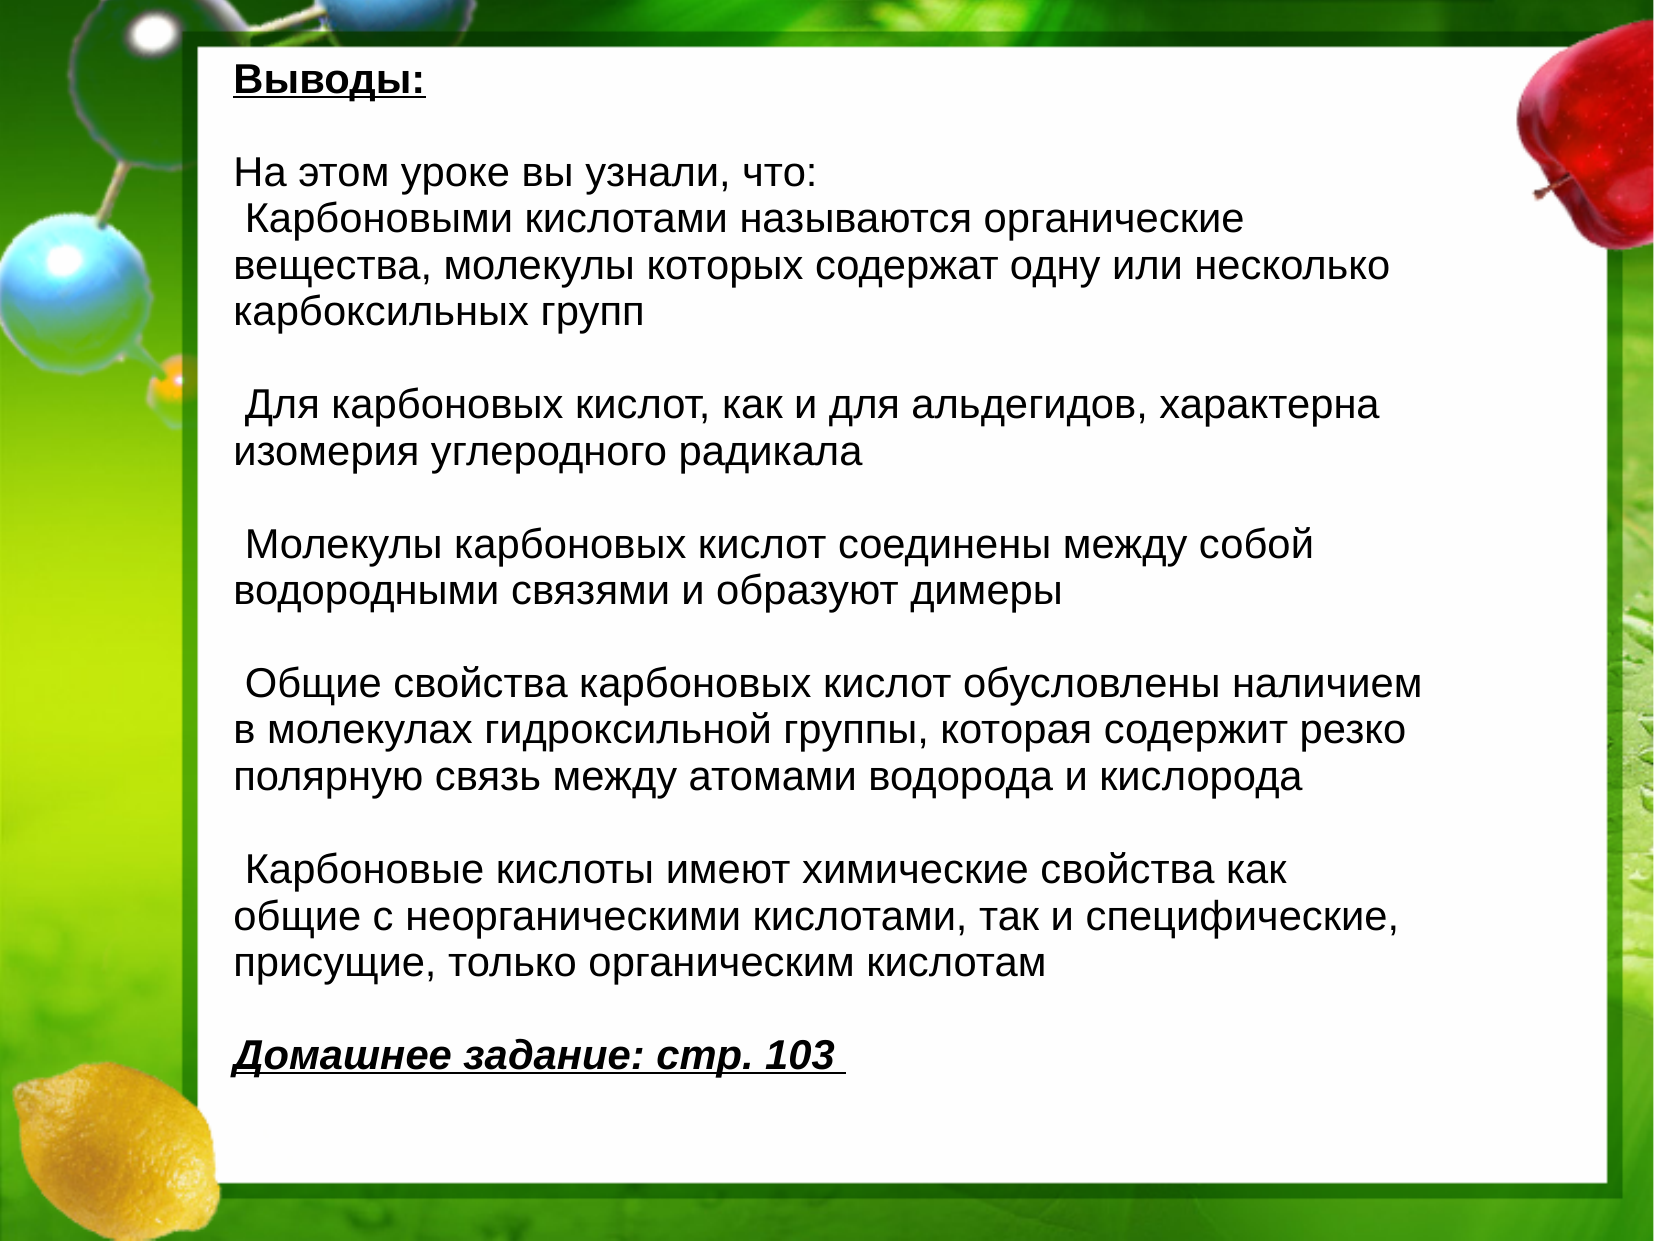

Выводы:
На этом уроке вы узнали, что:
 Карбоновыми кислотами называются органические
вещества, молекулы которых содержат одну или несколько
карбоксильных групп
 Для карбоновых кислот, как и для альдегидов, характерна
изомерия углеродного радикала
 Молекулы карбоновых кислот соединены между собой
водородными связями и образуют димеры
 Общие свойства карбоновых кислот обусловлены наличием
в молекулах гидроксильной группы, которая содержит резко
полярную связь между атомами водорода и кислорода
 Карбоновые кислоты имеют химические свойства как
общие с неорганическими кислотами, так и специфические,
присущие, только органическим кислотам
Домашнее задание: стр. 103